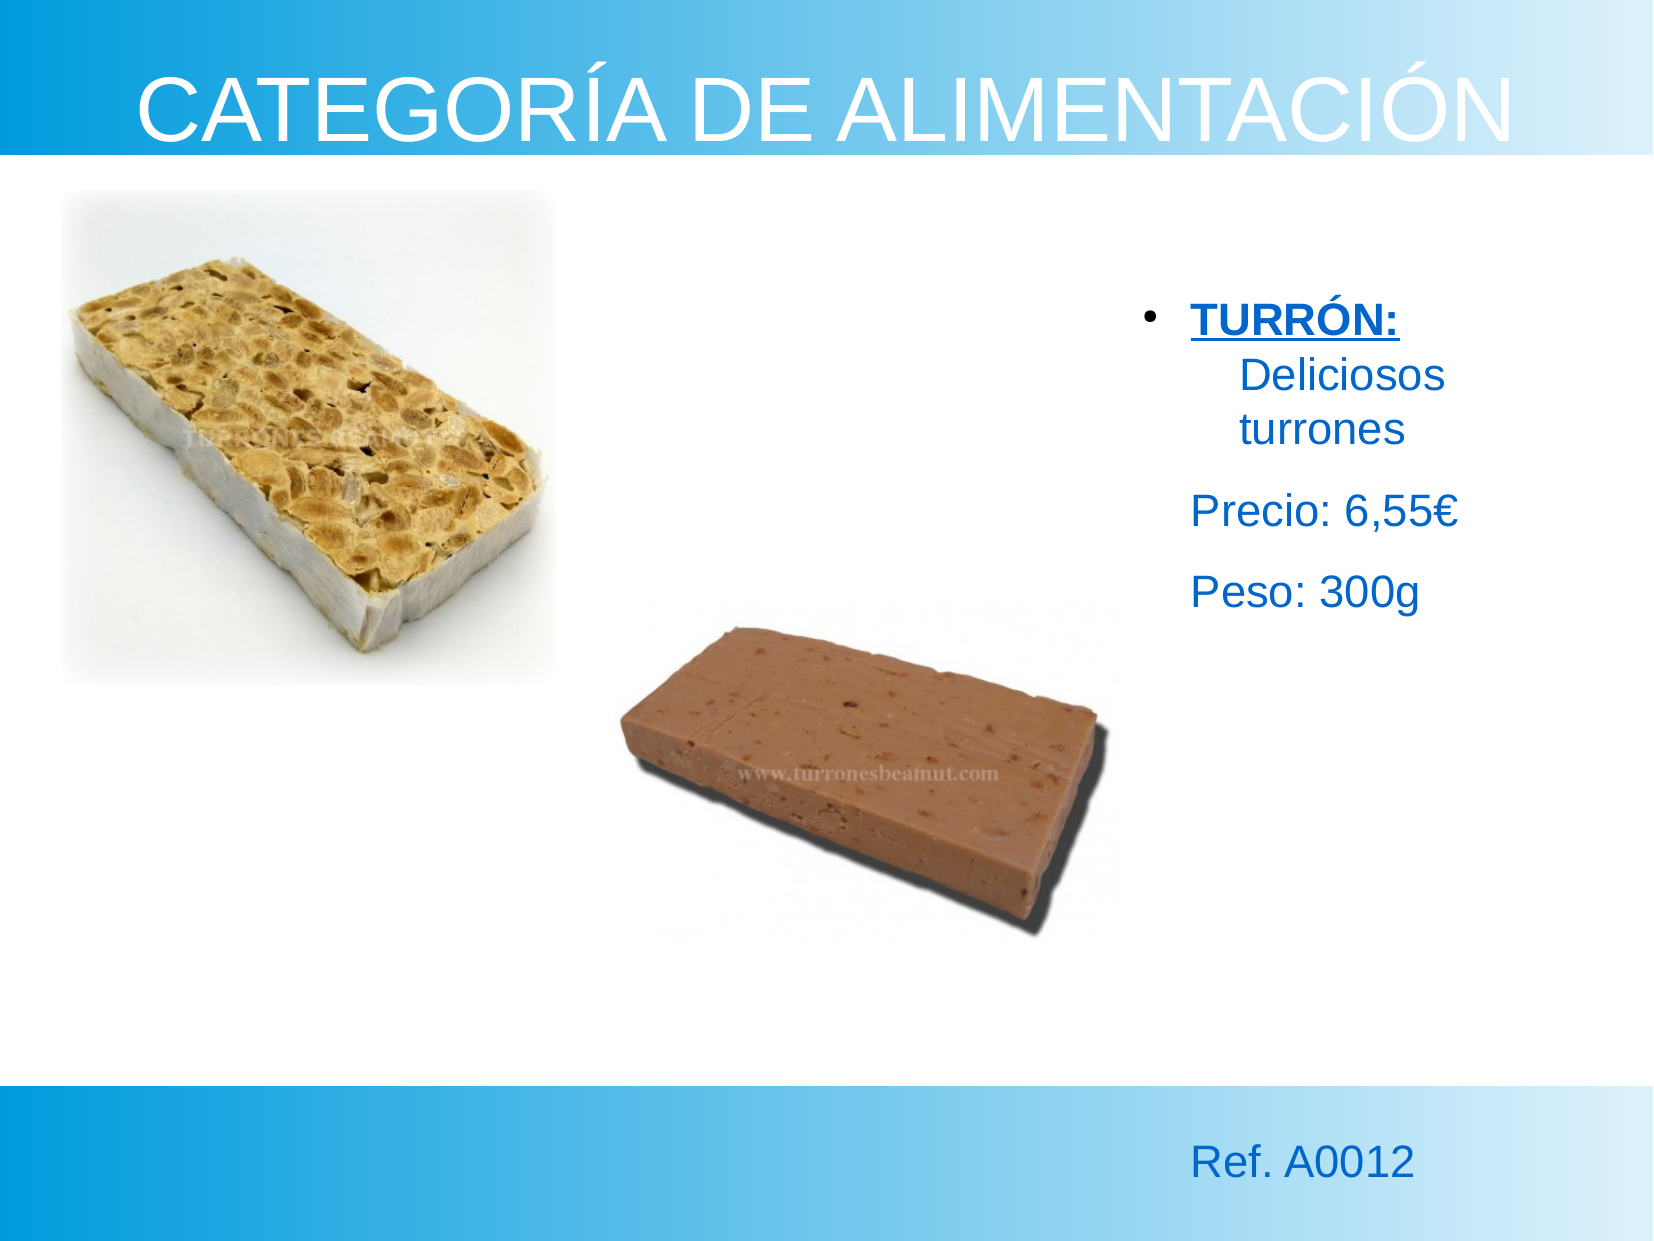

# CATEGORÍA DE ALIMENTACIÓN
TURRÓN: Deliciosos turrones
Precio: 6,55€
Peso: 300g
Ref. A0012